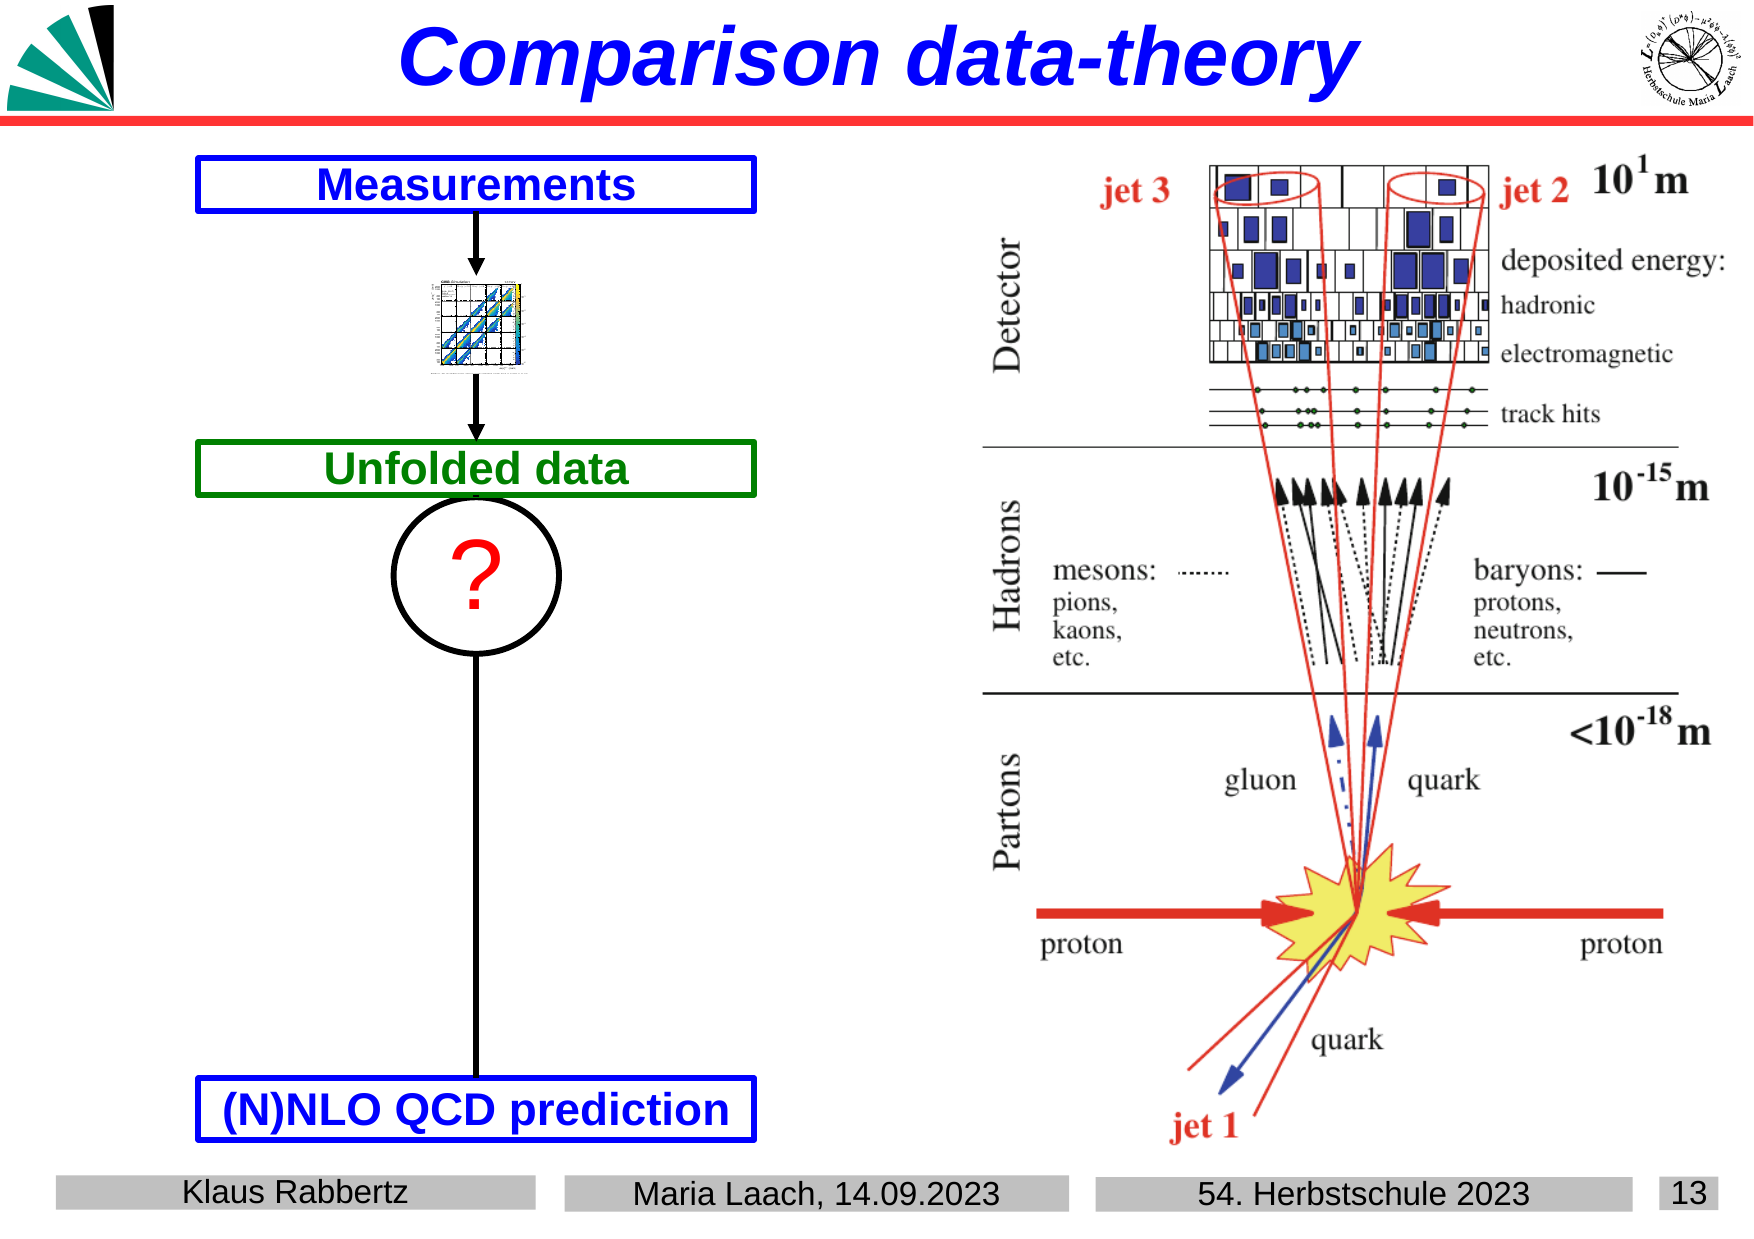

# Comparison data-theory
Measurements
Unfolded data
?
(N)NLO QCD prediction